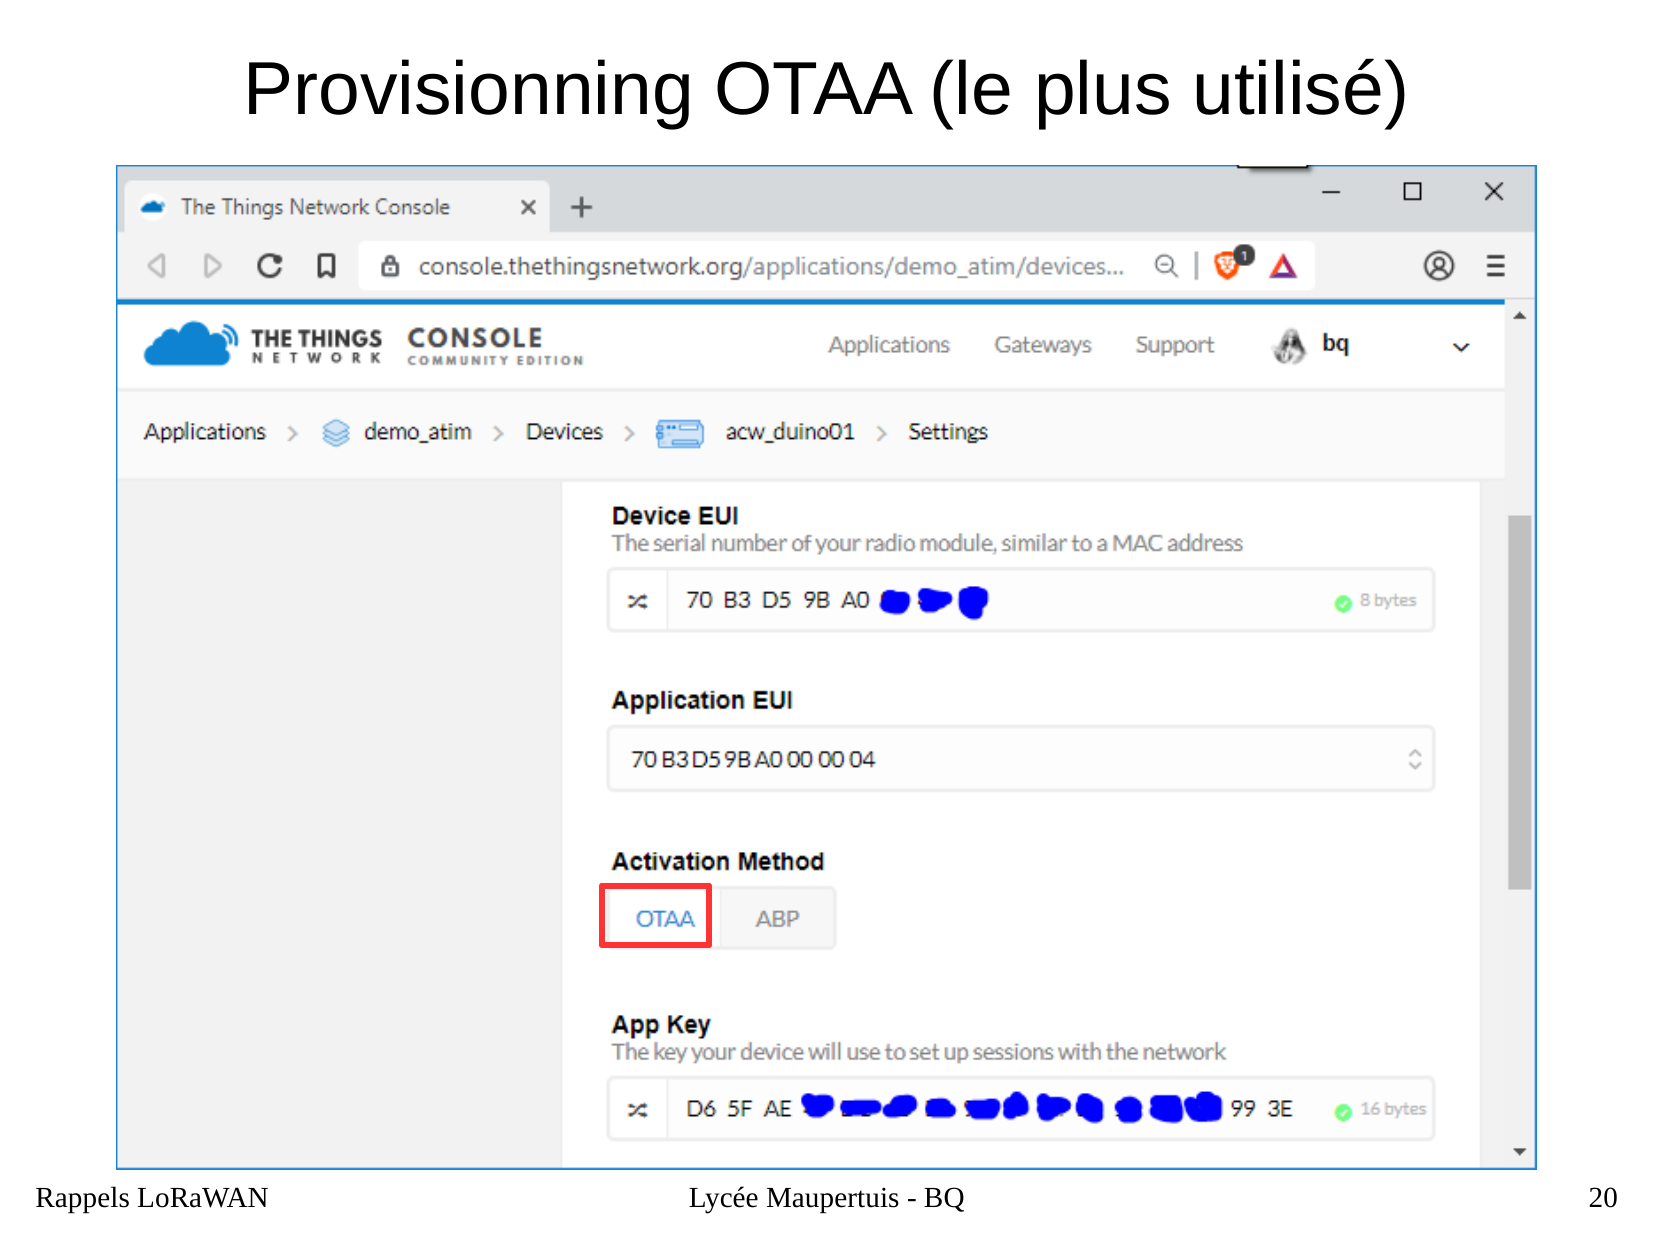

# Provisionning OTAA (le plus utilisé)
Rappels LoRaWAN
Lycée Maupertuis - BQ
20